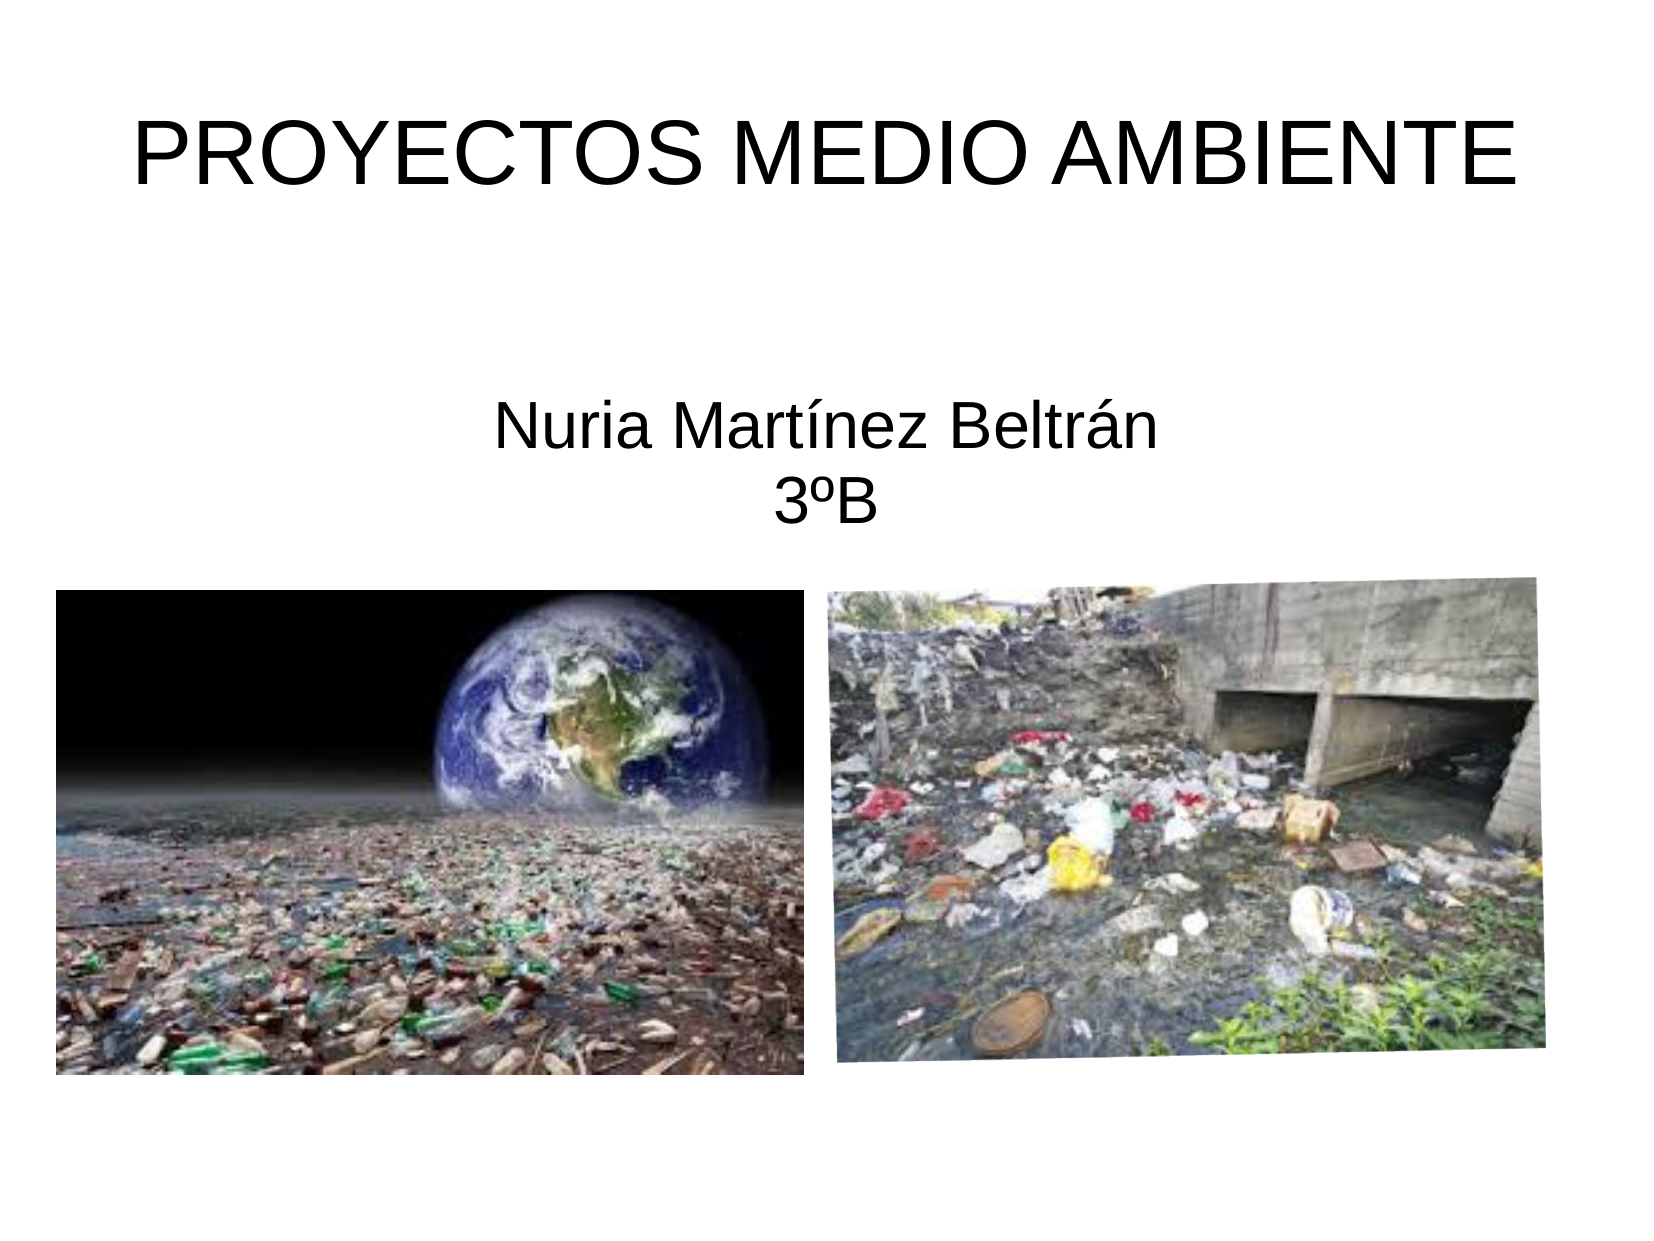

# PROYECTOS MEDIO AMBIENTE
Nuria Martínez Beltrán
3ºB